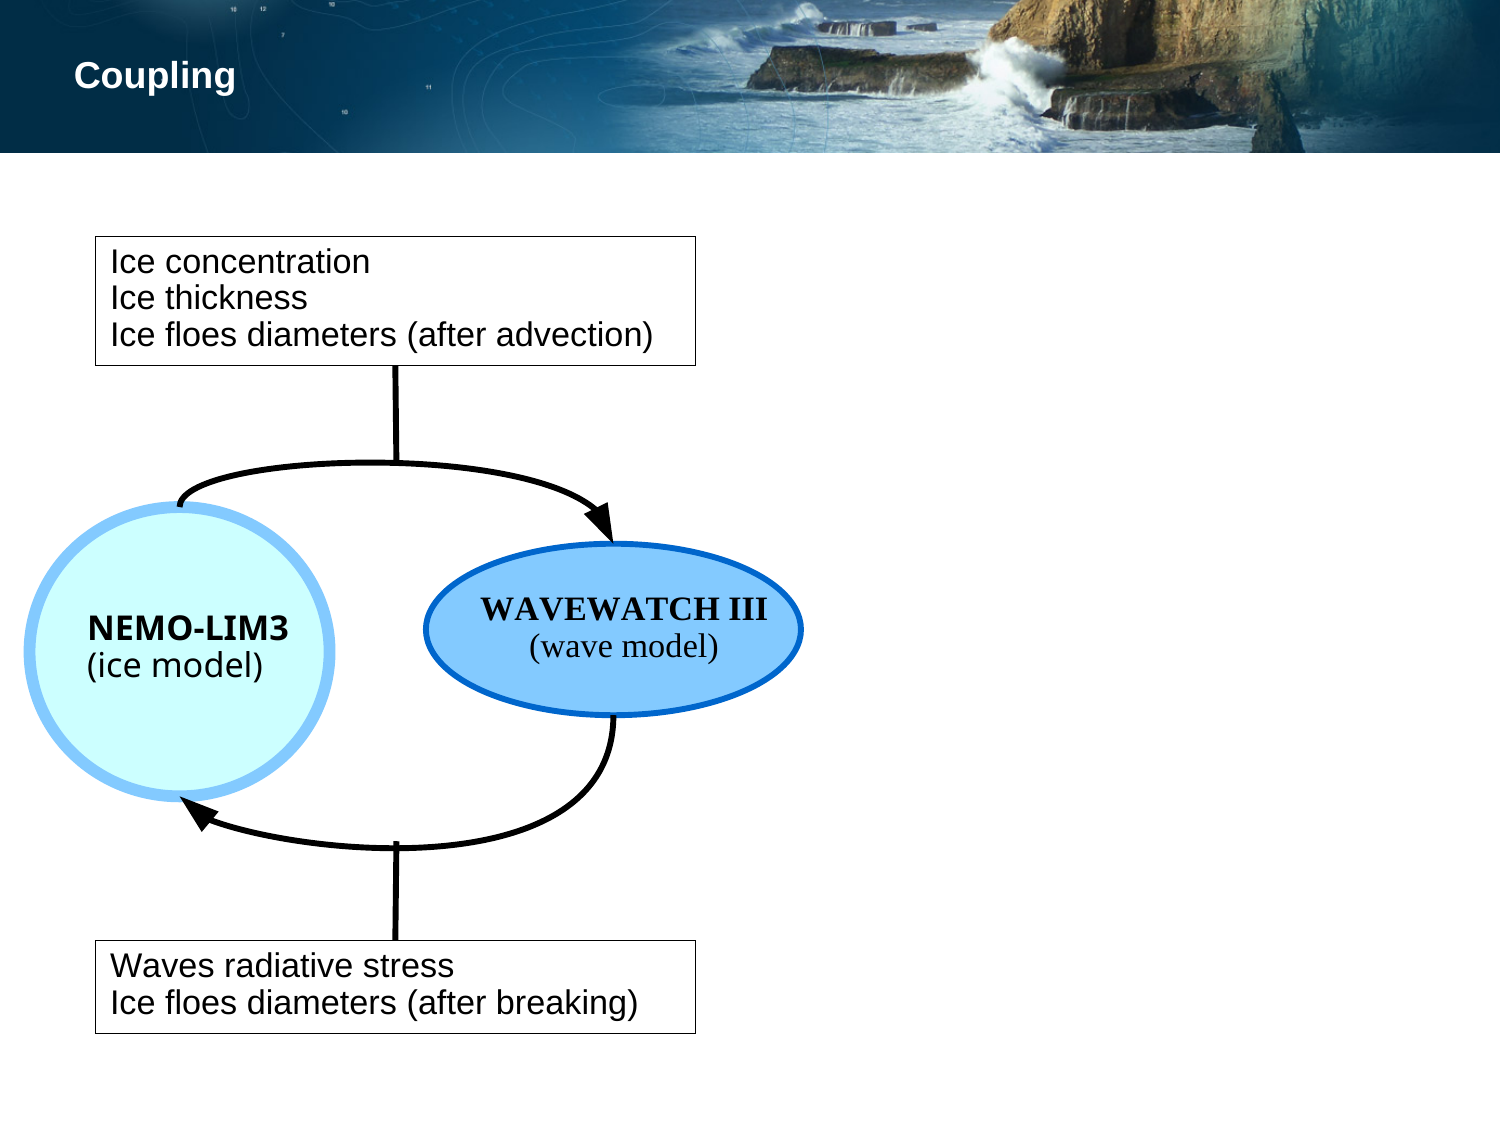

# Coupling
2nd year : Coupling of WAVEWATCH III + NEMO-LIM3
Ice concentration
Ice thickness
Ice floes diameters (after advection)
WAVEWATCH III
(wave model)
NEMO-LIM3
(ice model)
Waves radiative stress
Ice floes diameters (after breaking)
Ice is pushed eastward by the waves